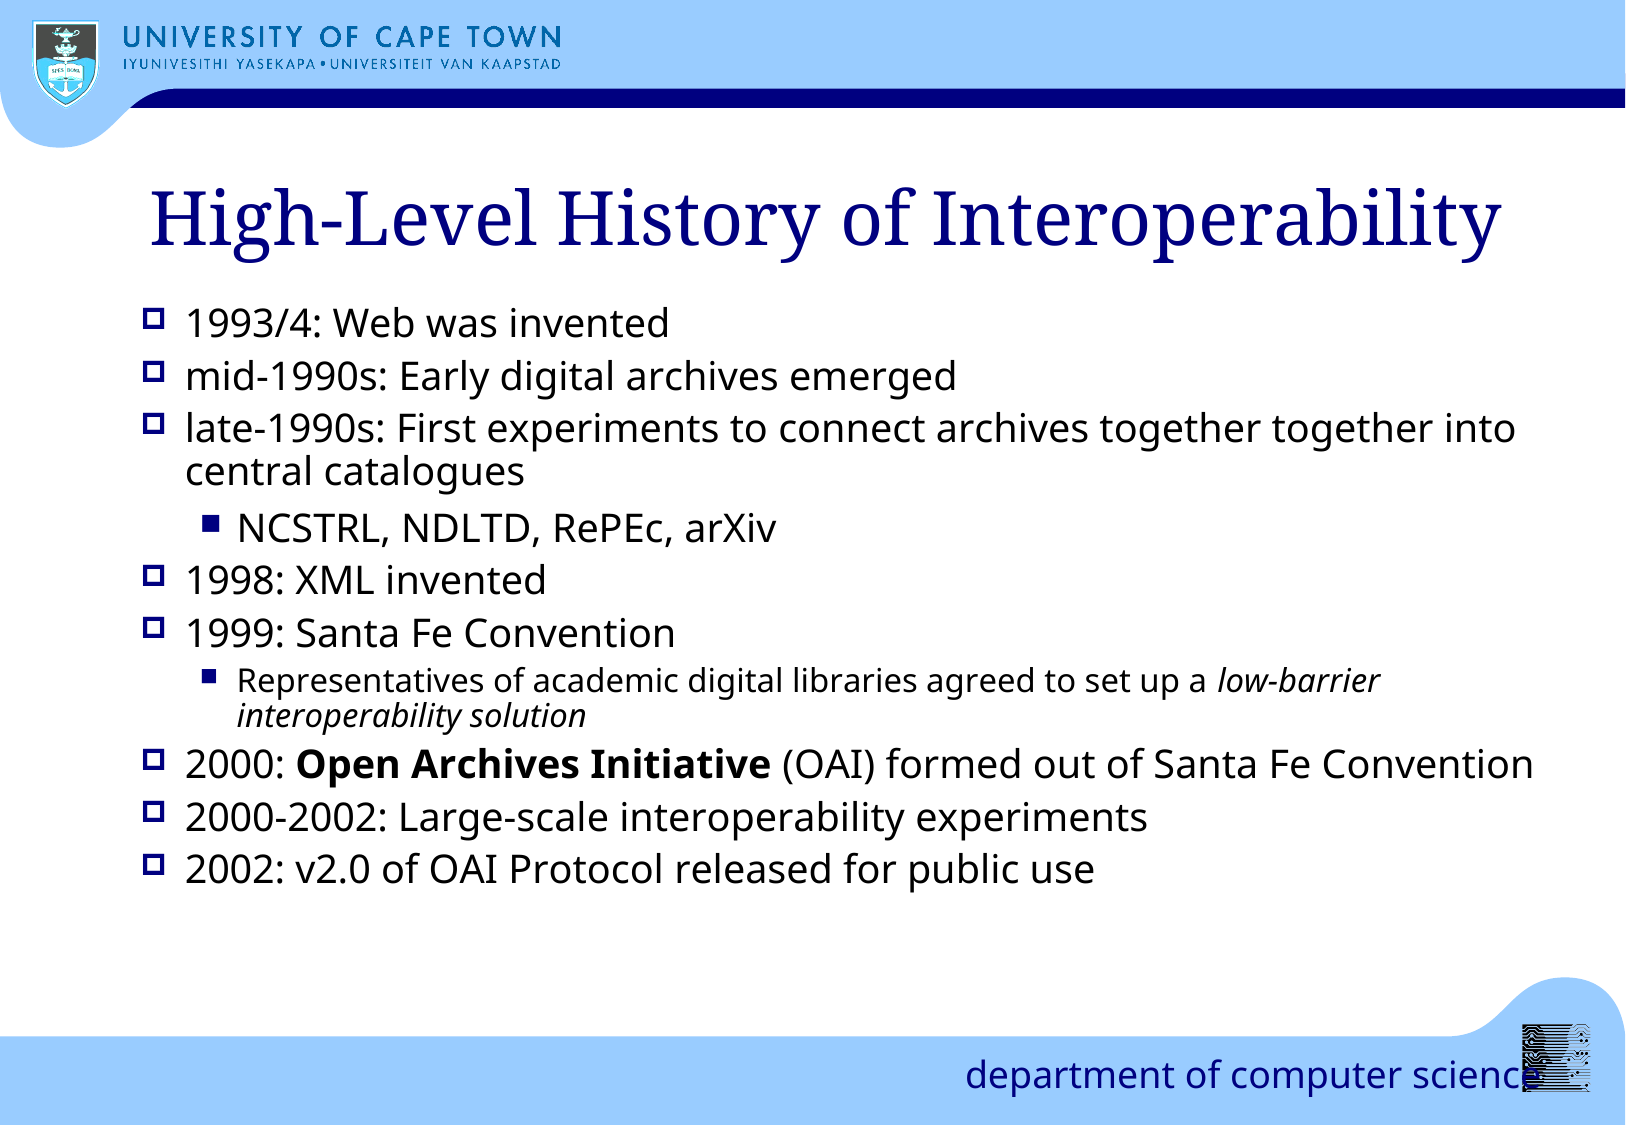

# High-Level History of Interoperability
1993/4: Web was invented
mid-1990s: Early digital archives emerged
late-1990s: First experiments to connect archives together together into central catalogues
NCSTRL, NDLTD, RePEc, arXiv
1998: XML invented
1999: Santa Fe Convention
Representatives of academic digital libraries agreed to set up a low-barrier interoperability solution
2000: Open Archives Initiative (OAI) formed out of Santa Fe Convention
2000-2002: Large-scale interoperability experiments
2002: v2.0 of OAI Protocol released for public use